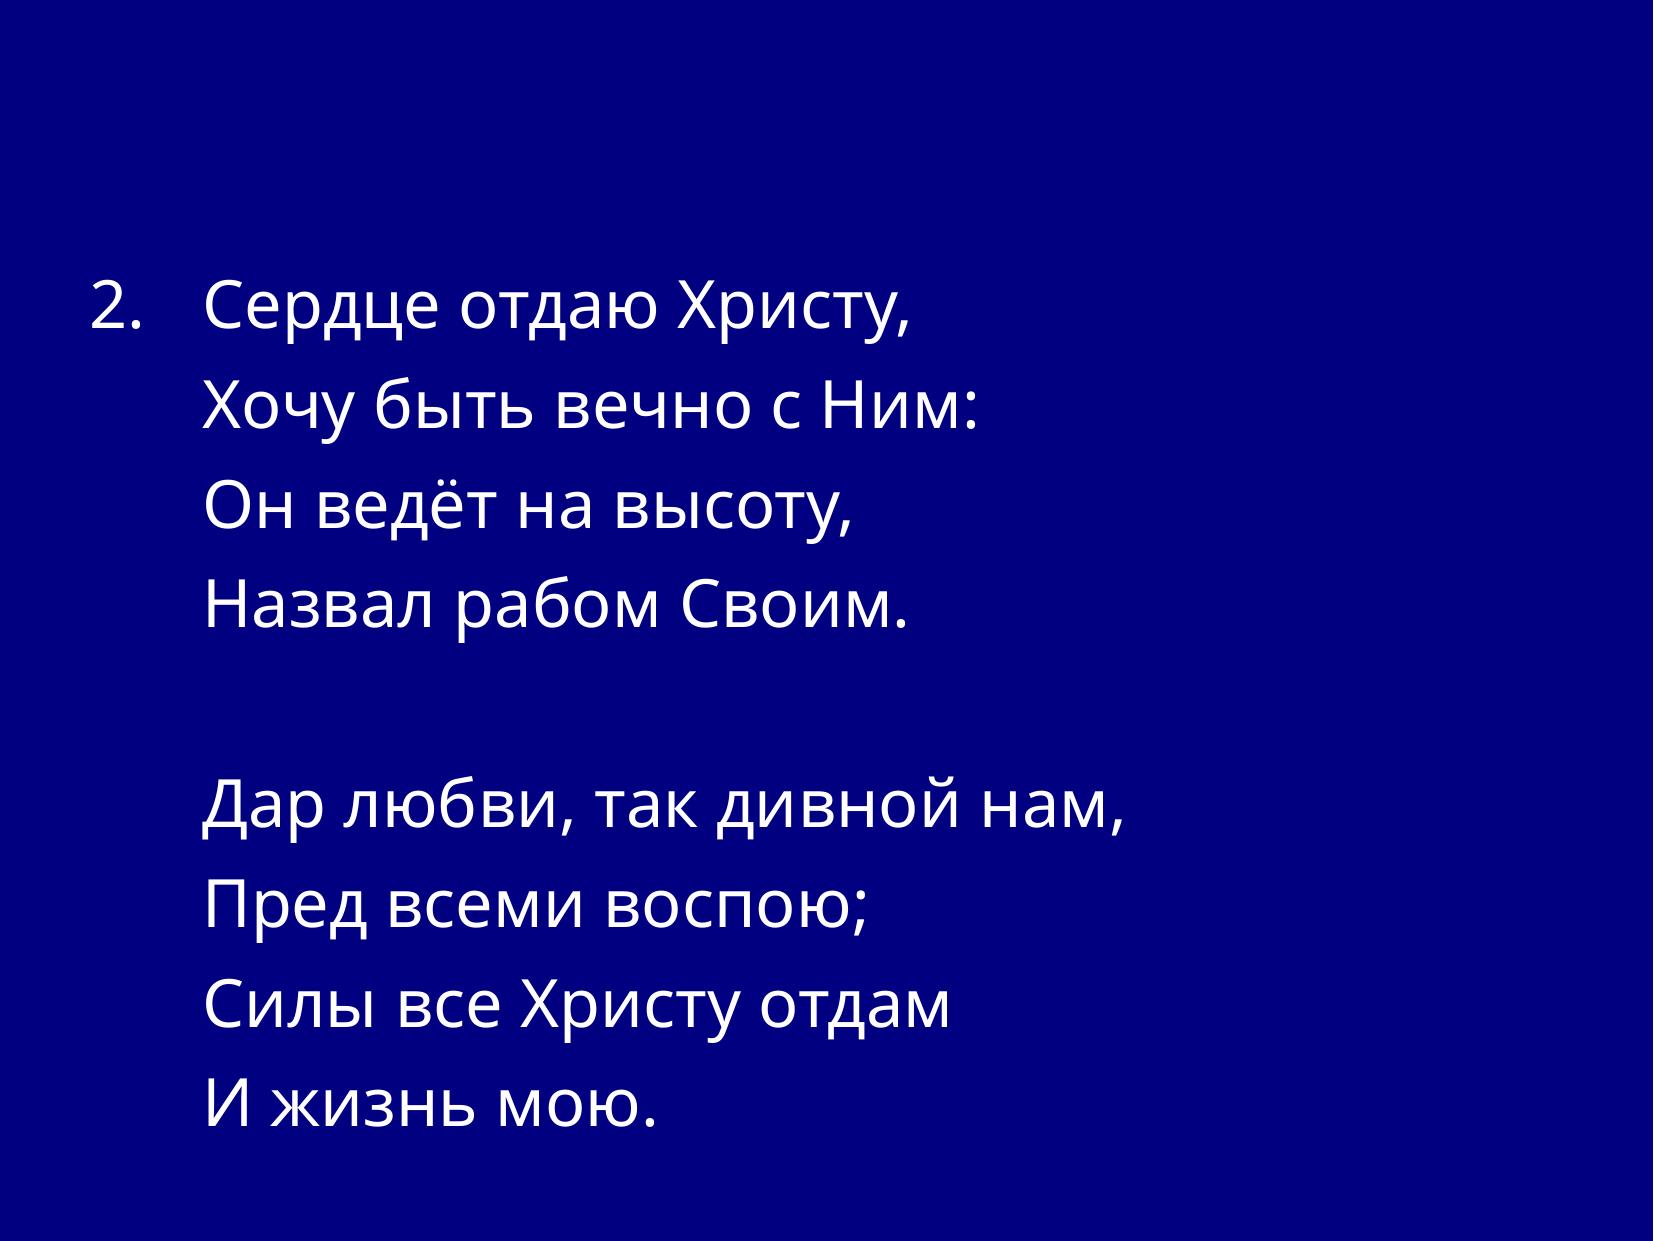

2.	Сердце отдаю Христу,
	Хочу быть вечно с Ним:
	Он ведёт на высоту,
	Назвал рабом Своим.
	Дар любви, так дивной нам,
	Пред всеми воспою;
	Силы все Христу отдам
	И жизнь мою.